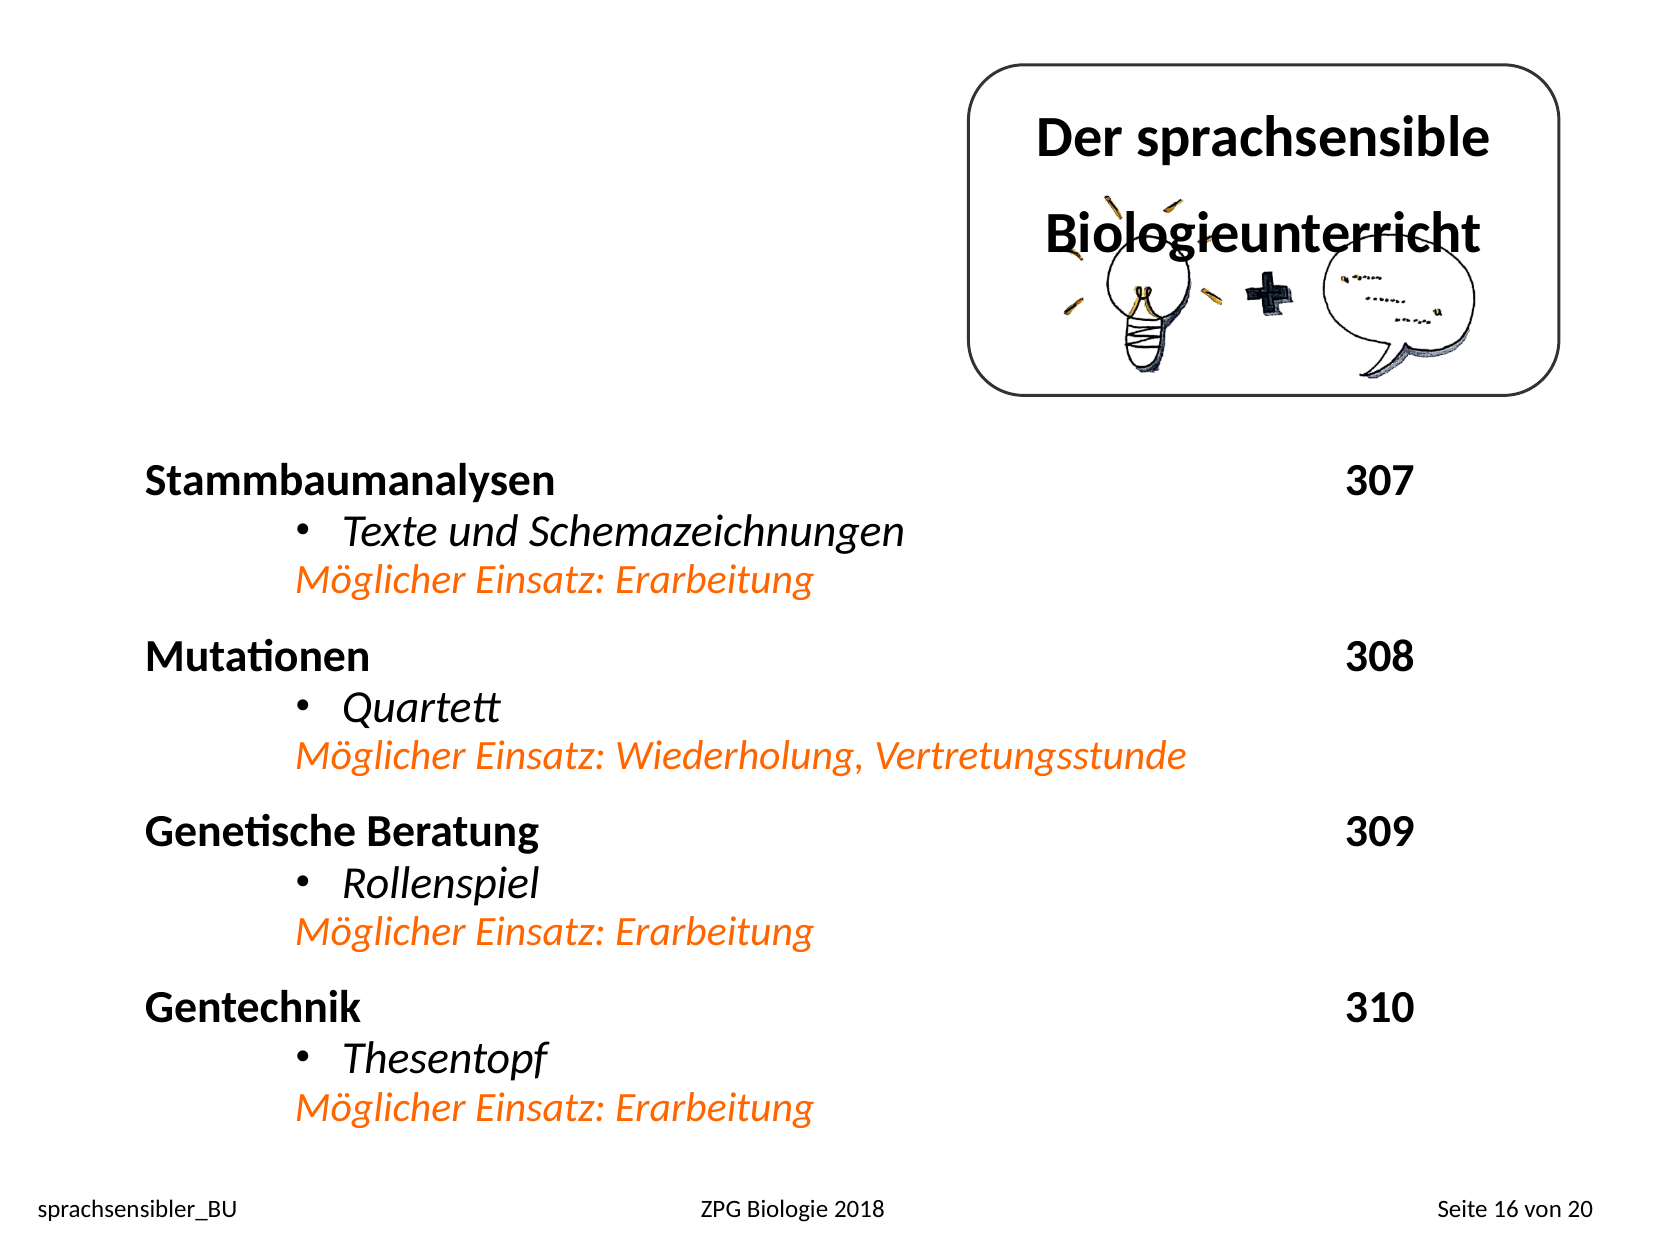

Der sprachsensible
Biologieunterricht
Stammbaumanalysen											307
Texte und Schemazeichnungen
		Möglicher Einsatz: Erarbeitung
Mutationen													308
Quartett
		Möglicher Einsatz: Wiederholung, Vertretungsstunde
Genetische Beratung											309
Rollenspiel
		Möglicher Einsatz: Erarbeitung
Gentechnik														310
Thesentopf
		Möglicher Einsatz: Erarbeitung
sprachsensibler_BU							ZPG Biologie 2018								Seite 16 von 20